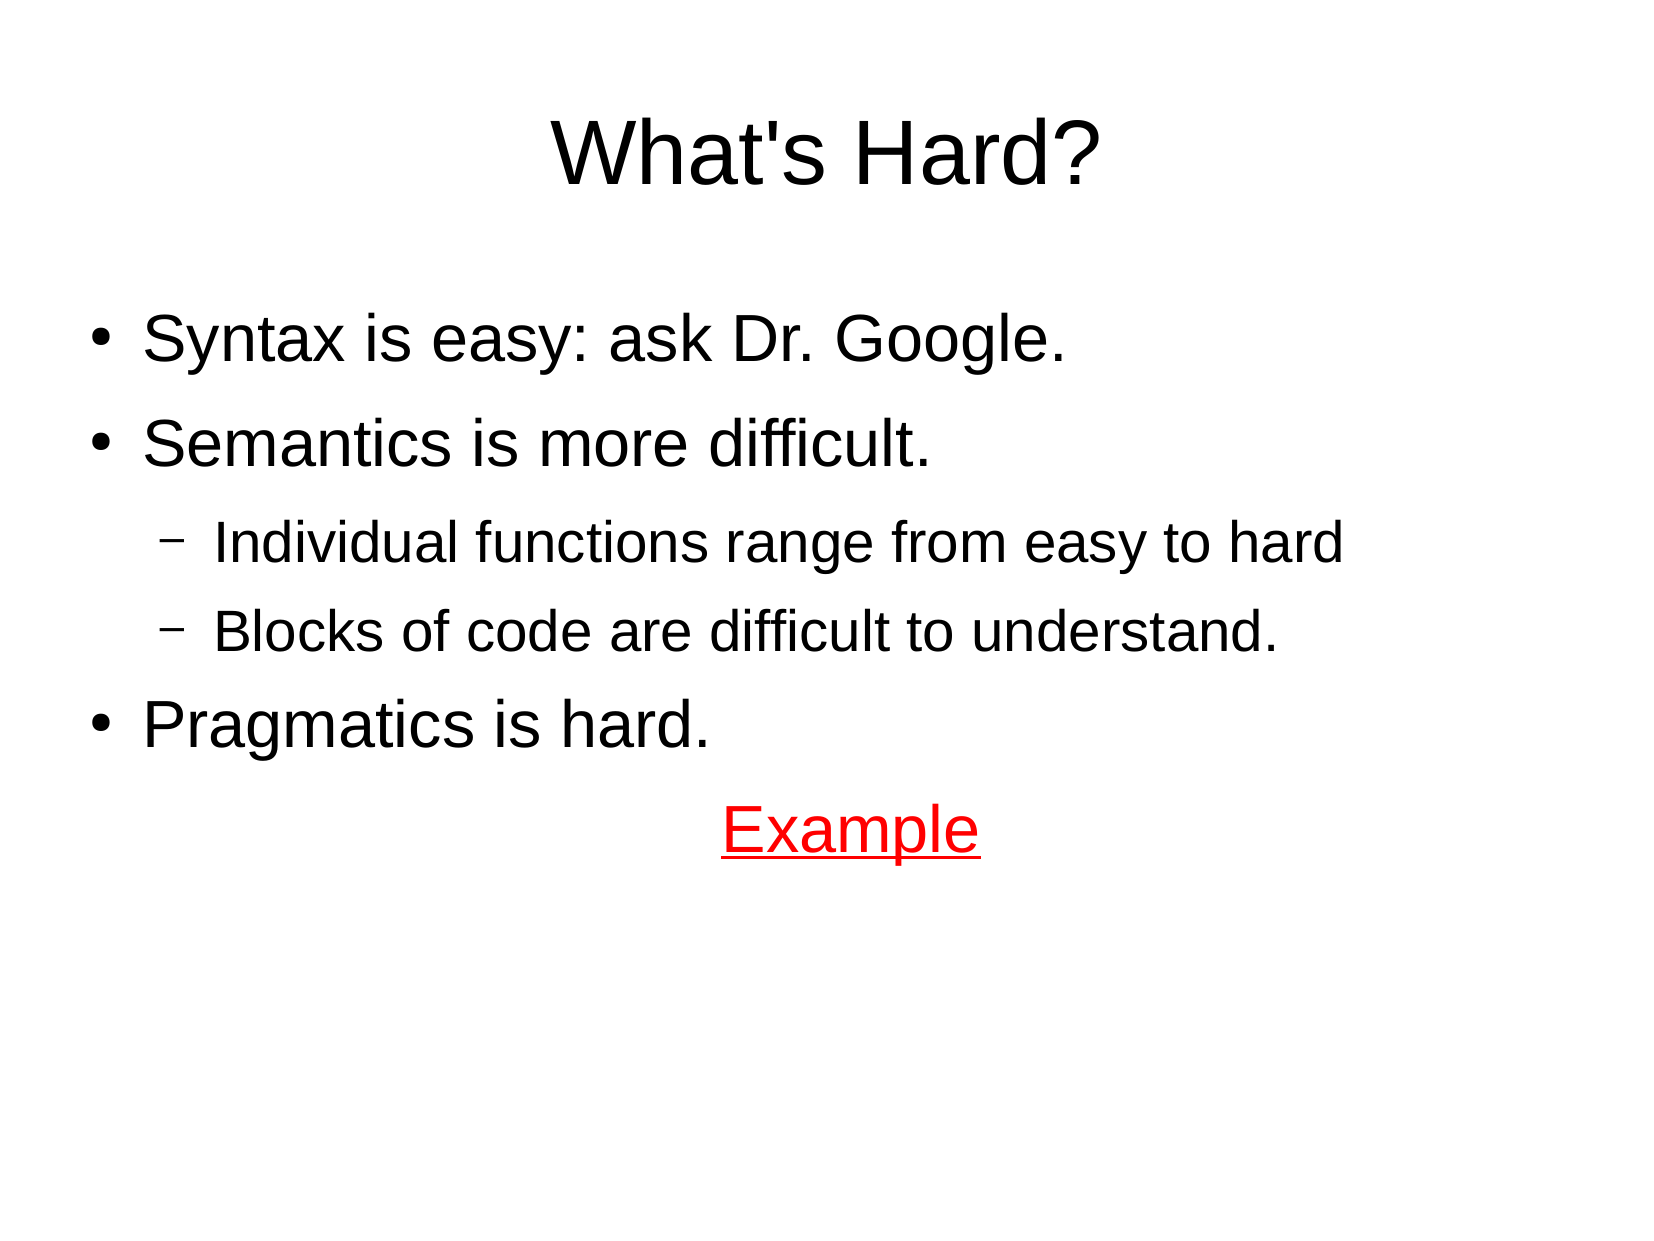

# What's Hard?
Syntax is easy: ask Dr. Google.
Semantics is more difficult.
Individual functions range from easy to hard
Blocks of code are difficult to understand.
Pragmatics is hard.
Example